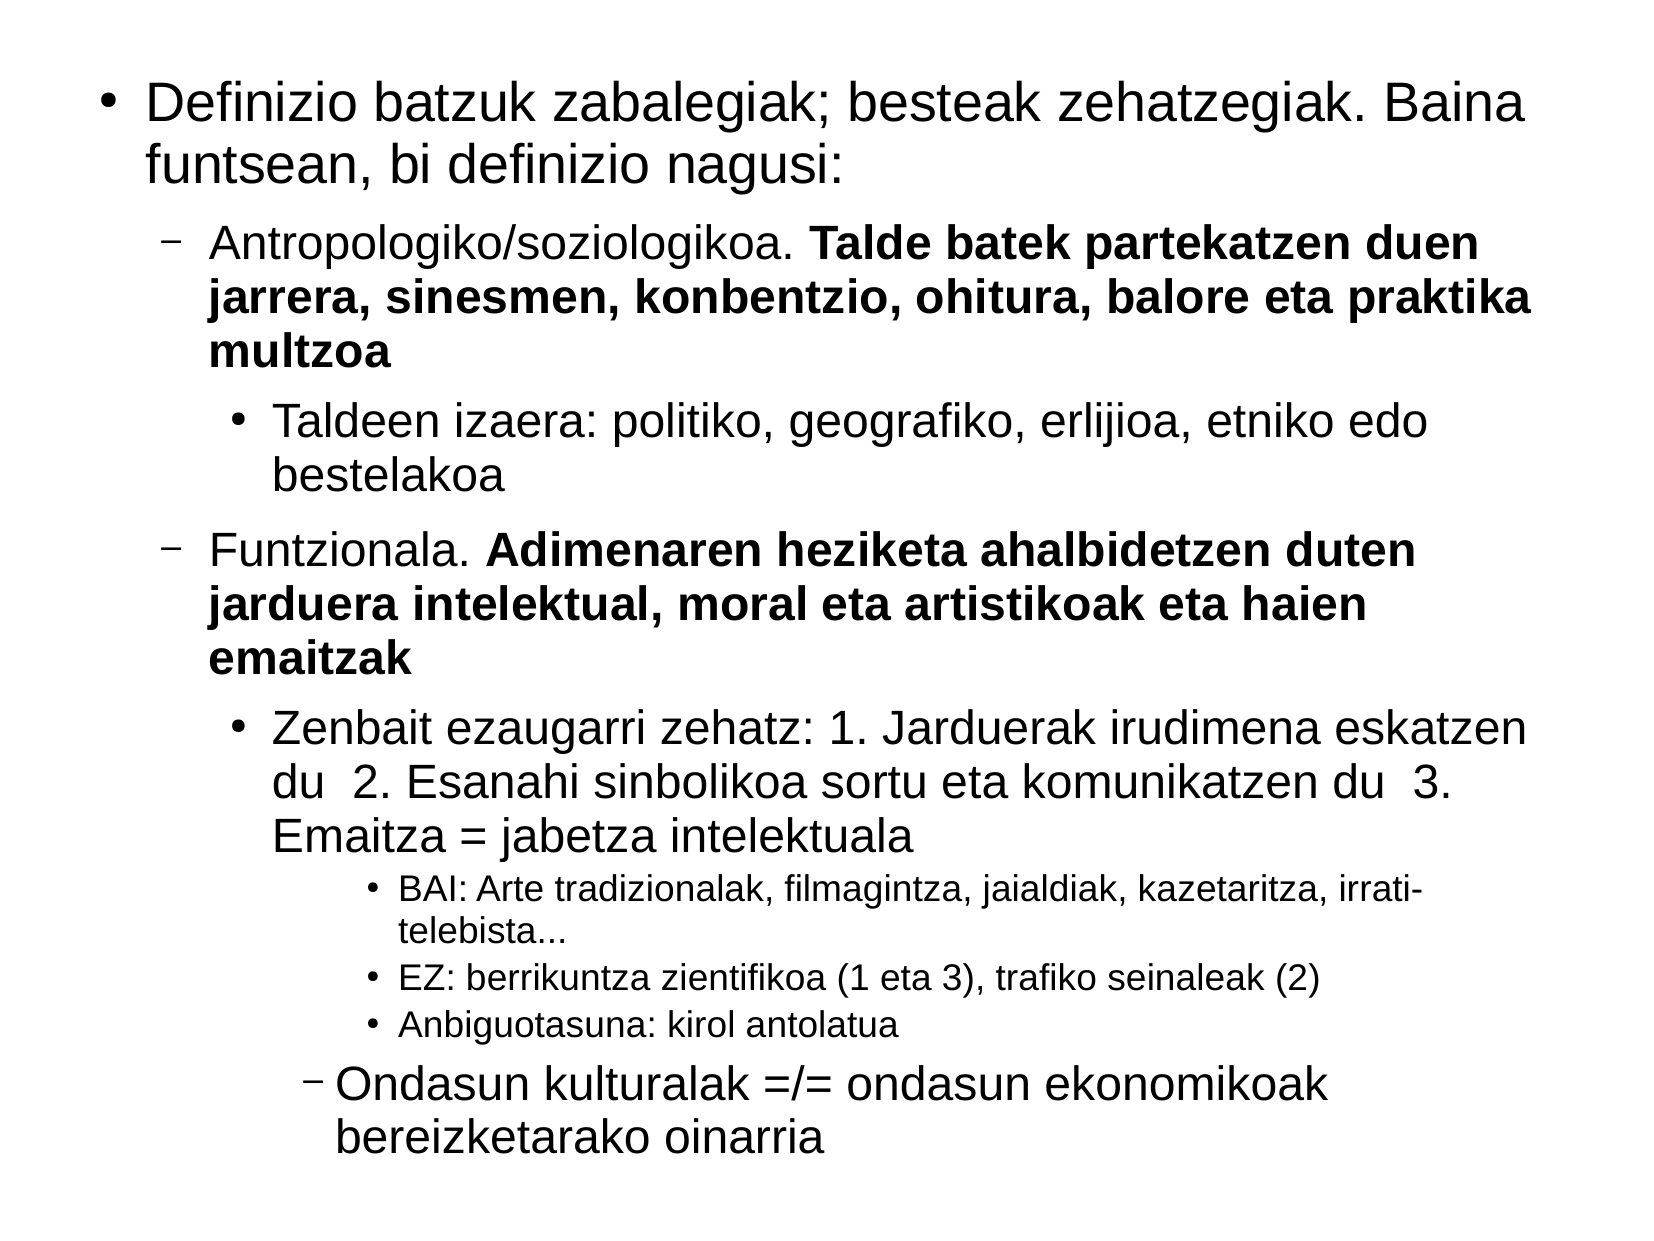

# Definizio batzuk zabalegiak; besteak zehatzegiak. Baina funtsean, bi definizio nagusi:
Antropologiko/soziologikoa. Talde batek partekatzen duen jarrera, sinesmen, konbentzio, ohitura, balore eta praktika multzoa
Taldeen izaera: politiko, geografiko, erlijioa, etniko edo bestelakoa
Funtzionala. Adimenaren heziketa ahalbidetzen duten jarduera intelektual, moral eta artistikoak eta haien emaitzak
Zenbait ezaugarri zehatz: 1. Jarduerak irudimena eskatzen du 2. Esanahi sinbolikoa sortu eta komunikatzen du 3. Emaitza = jabetza intelektuala
BAI: Arte tradizionalak, filmagintza, jaialdiak, kazetaritza, irrati-telebista...
EZ: berrikuntza zientifikoa (1 eta 3), trafiko seinaleak (2)
Anbiguotasuna: kirol antolatua
Ondasun kulturalak =/= ondasun ekonomikoak bereizketarako oinarria